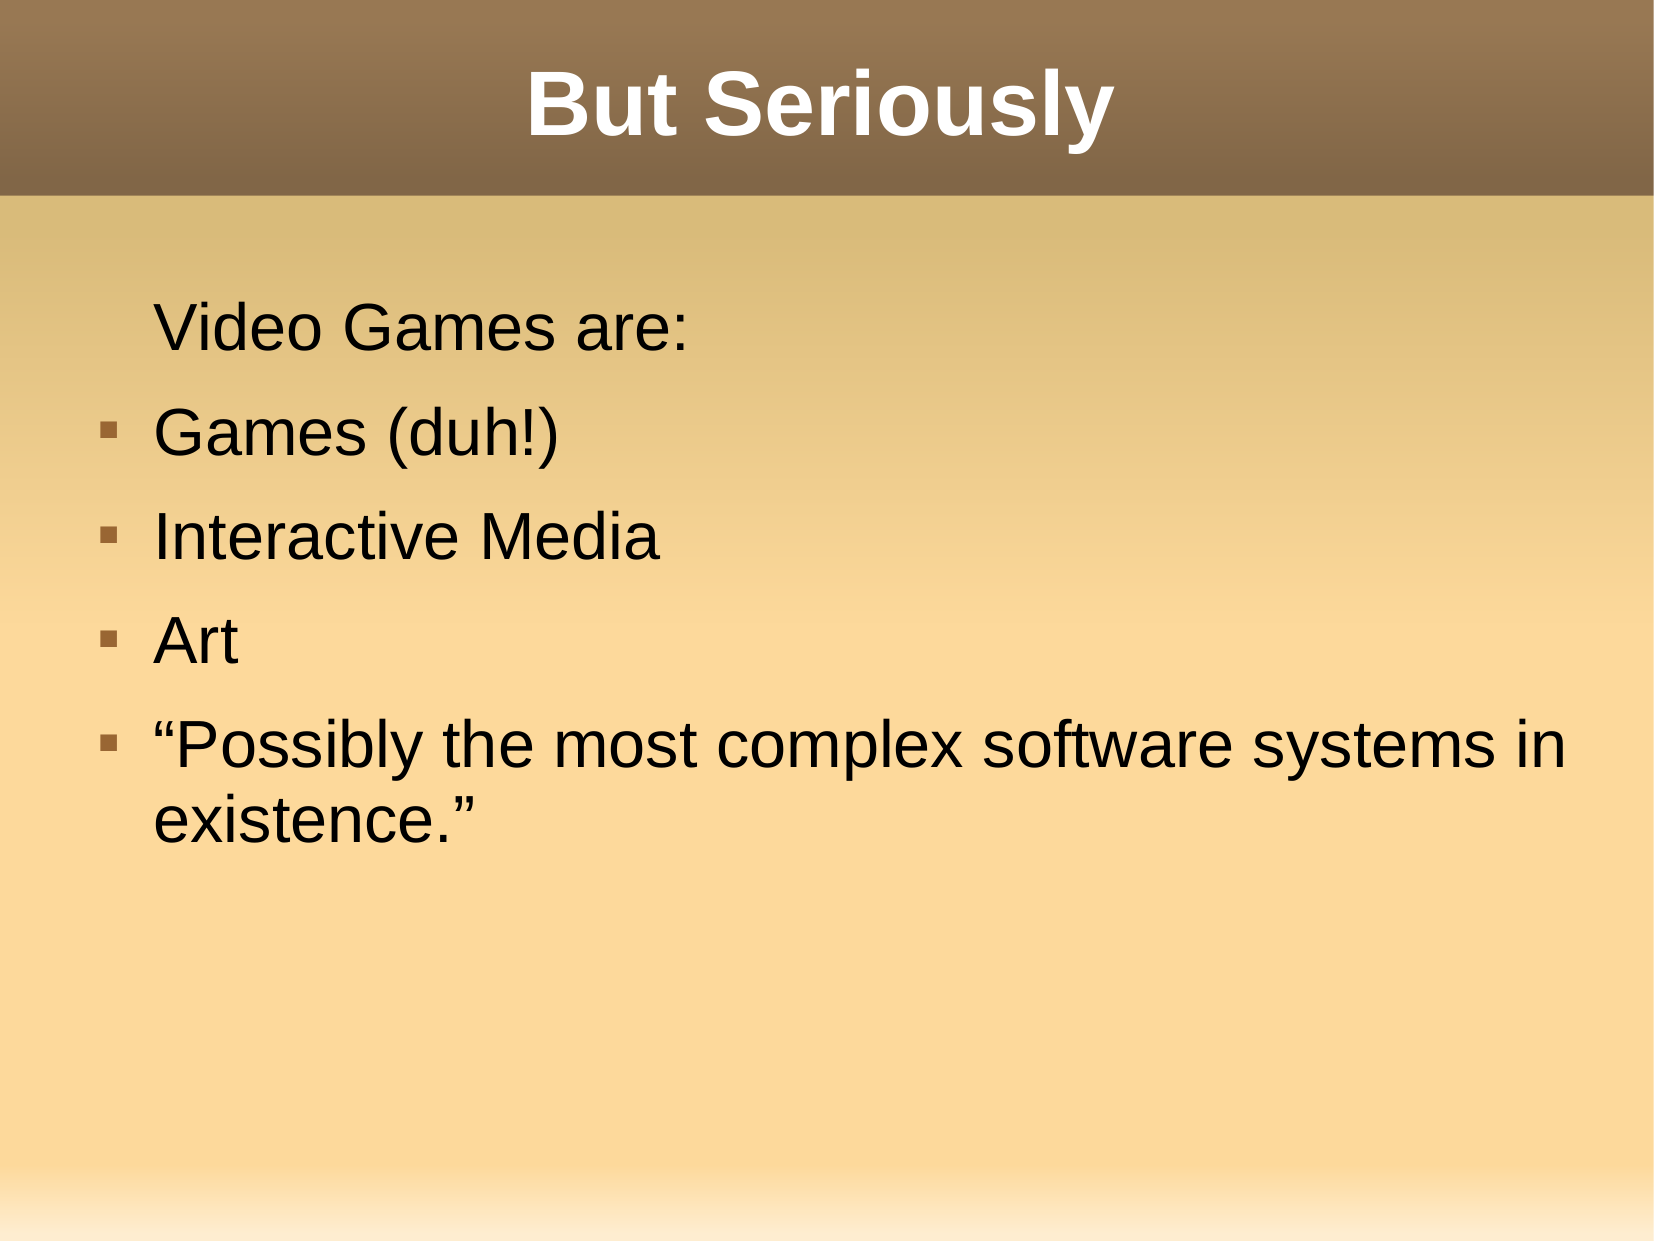

# But Seriously
Video Games are:
Games (duh!)
Interactive Media
Art
“Possibly the most complex software systems in existence.”